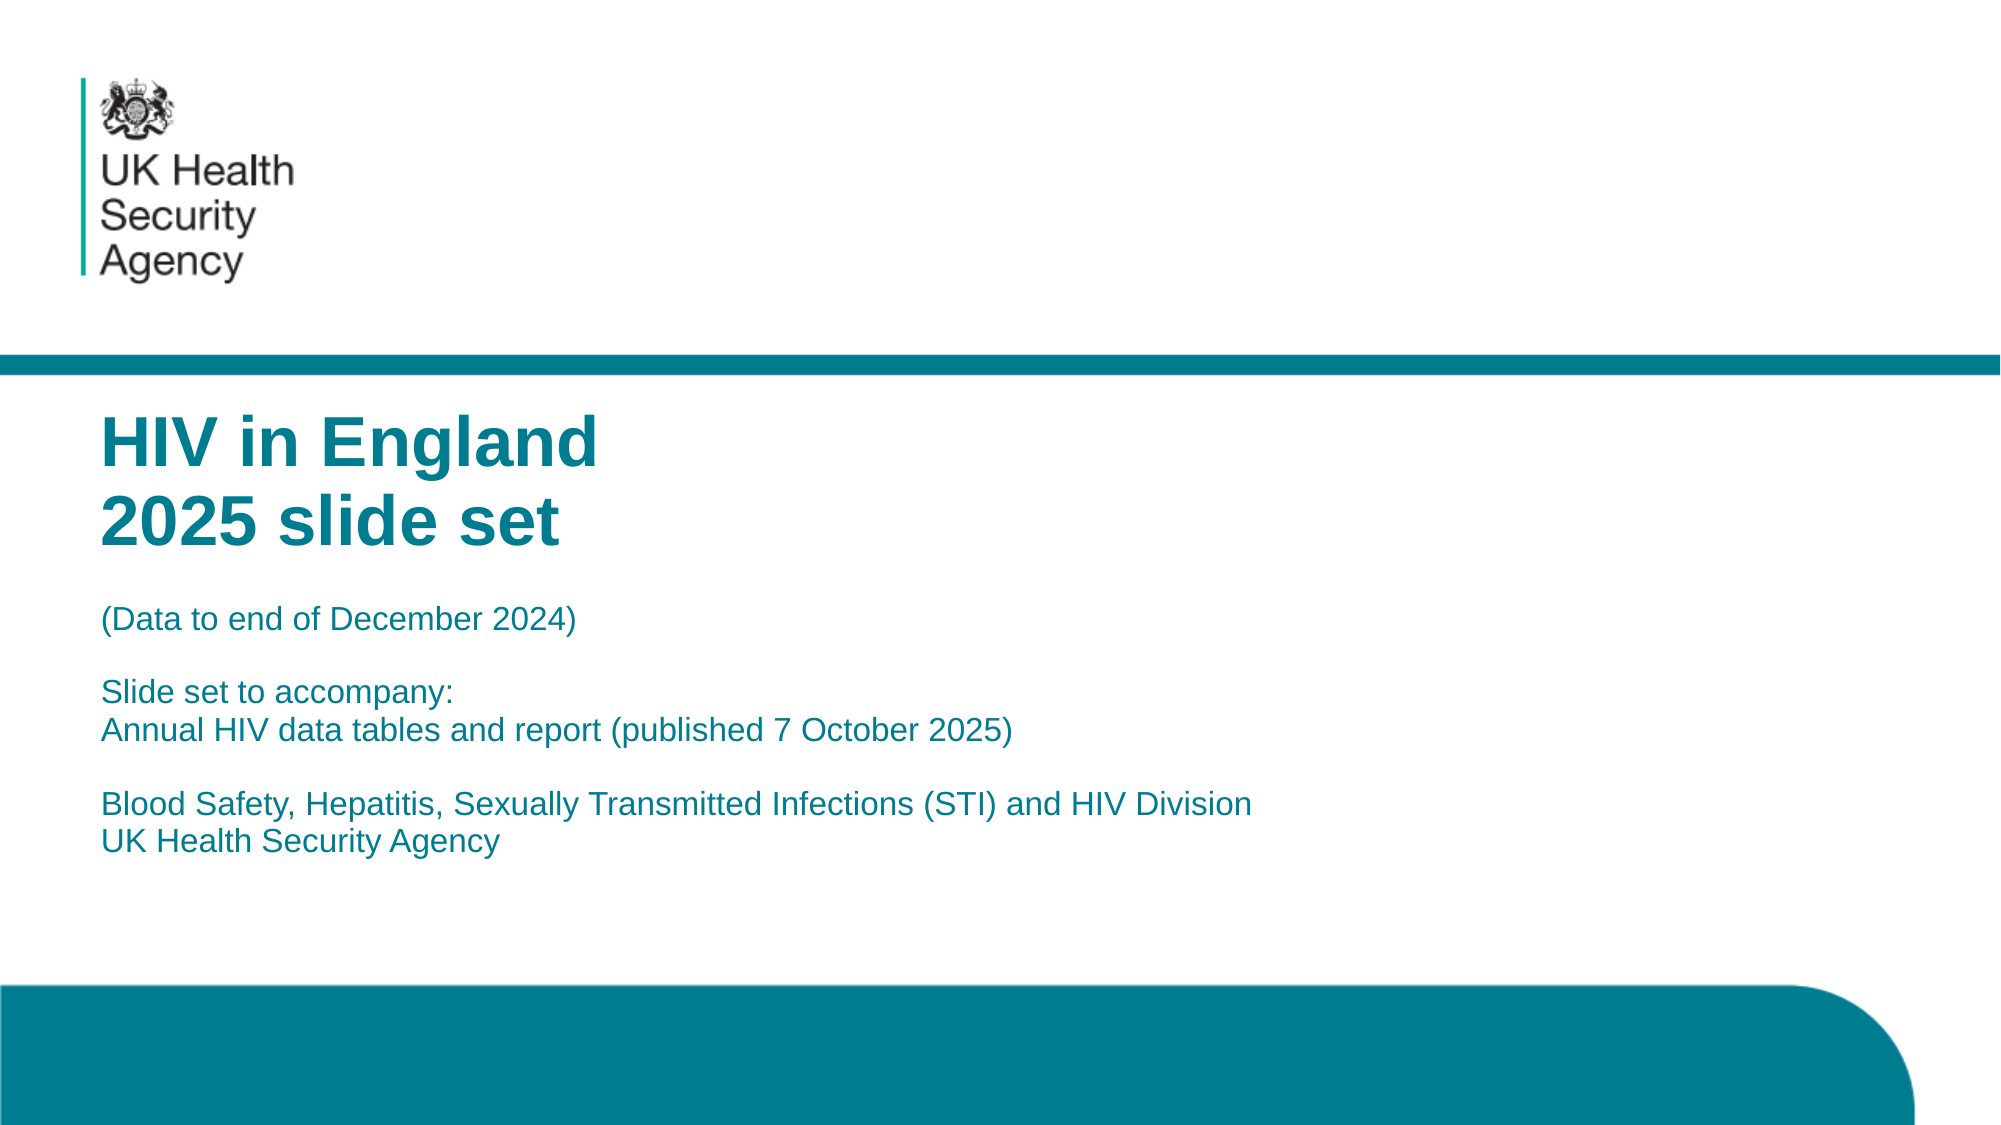

# HIV in England 2025 slide set (Data to end of December 2024) Slide set to accompany: Annual HIV data tables and report (published 7 October 2025) Blood Safety, Hepatitis, Sexually Transmitted Infections (STI) and HIV Division UK Health Security Agency